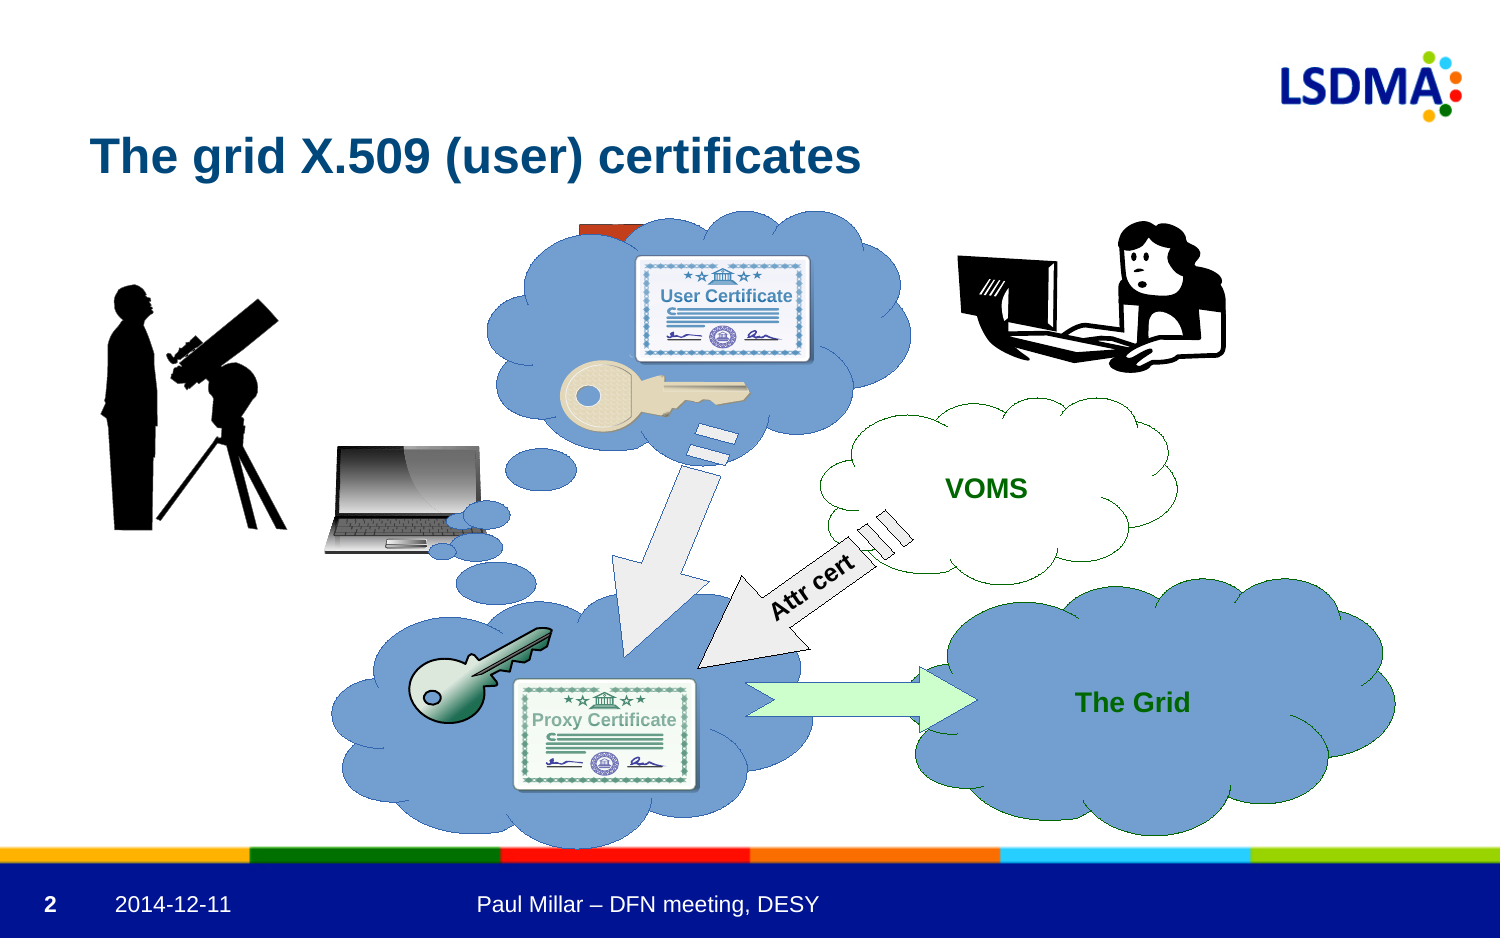

# The grid X.509 (user) certificates
VOMS
Attr cert
The Grid